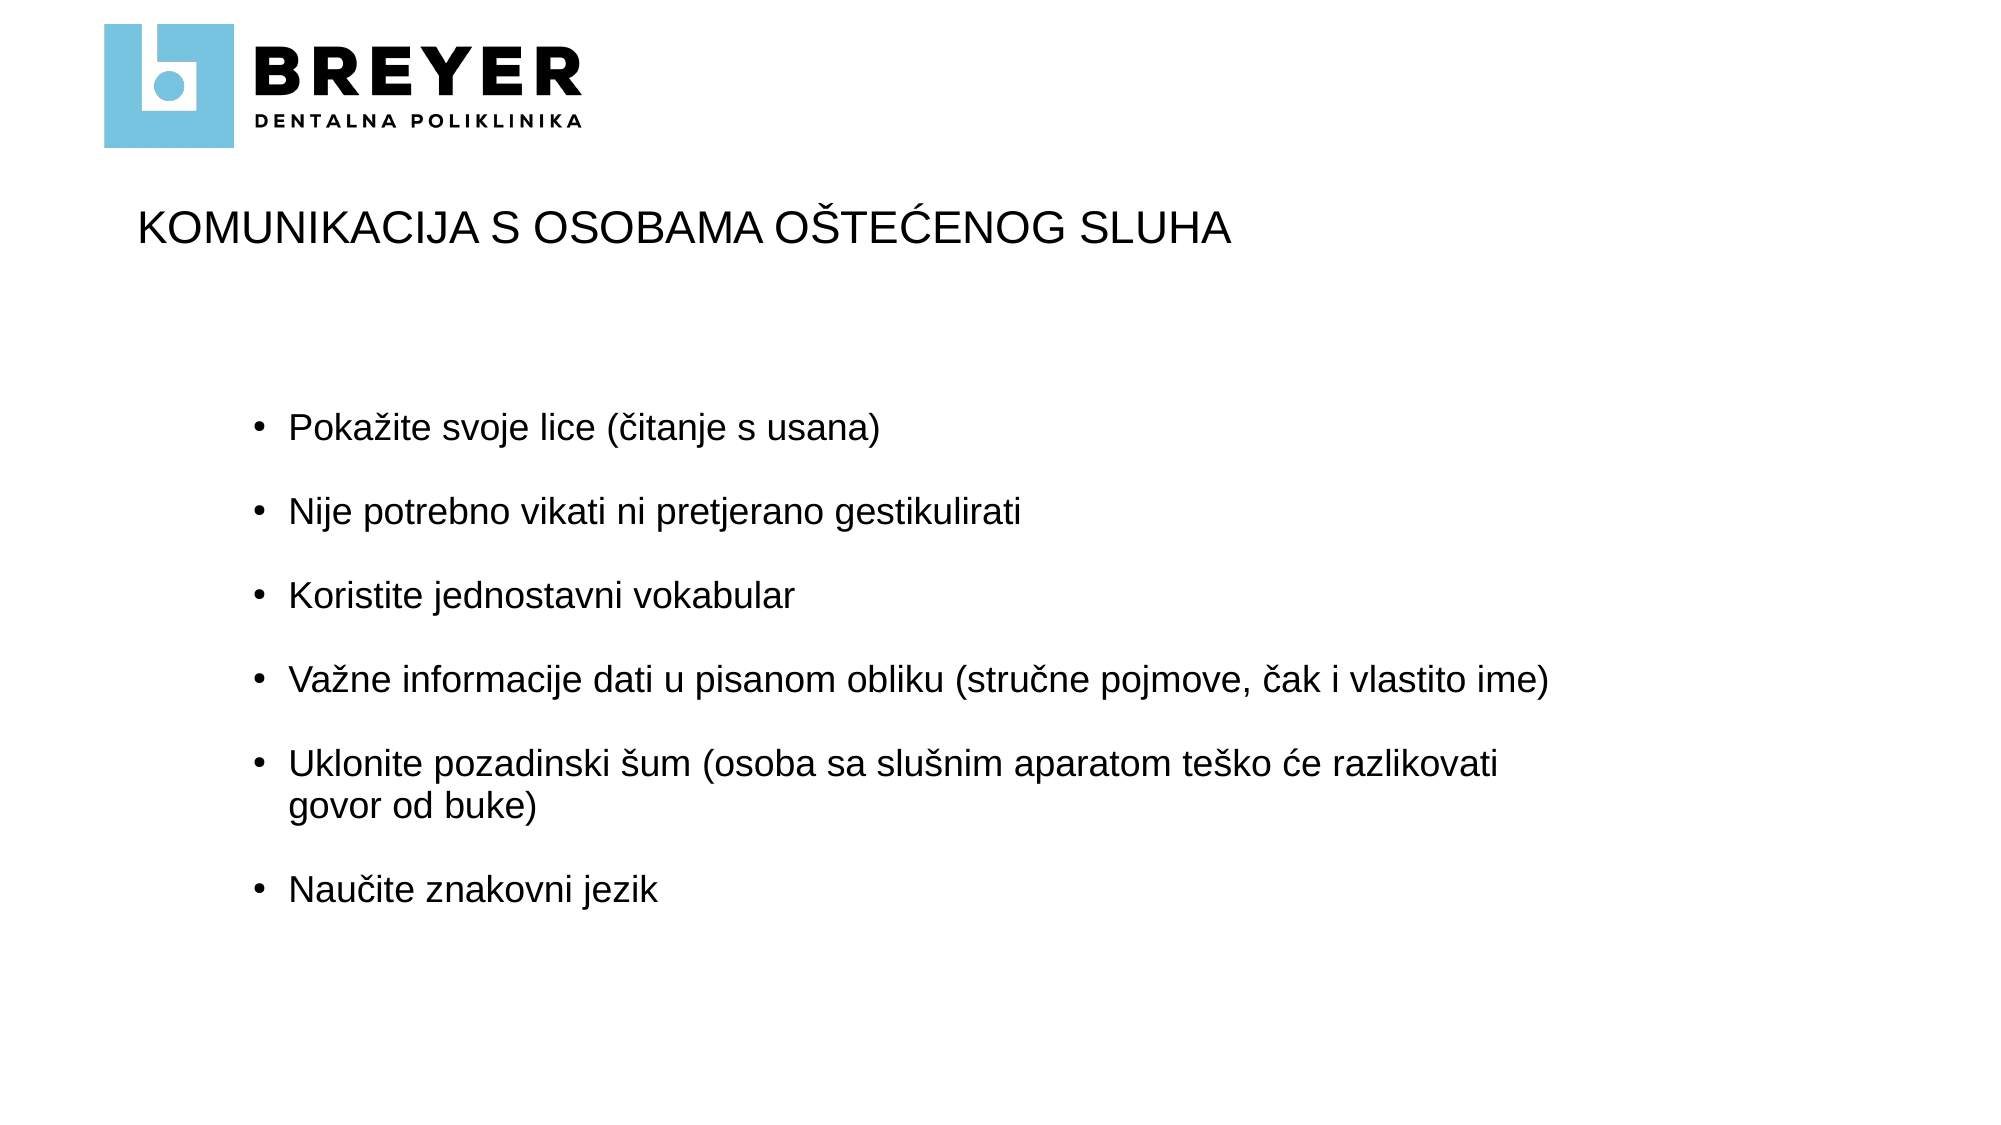

# KOMUNIKACIJA S OSOBAMA OŠTEĆENOG SLUHA
Pokažite svoje lice (čitanje s usana)
Nije potrebno vikati ni pretjerano gestikulirati
Koristite jednostavni vokabular
Važne informacije dati u pisanom obliku (stručne pojmove, čak i vlastito ime)
Uklonite pozadinski šum (osoba sa slušnim aparatom teško će razlikovati govor od buke)
Naučite znakovni jezik